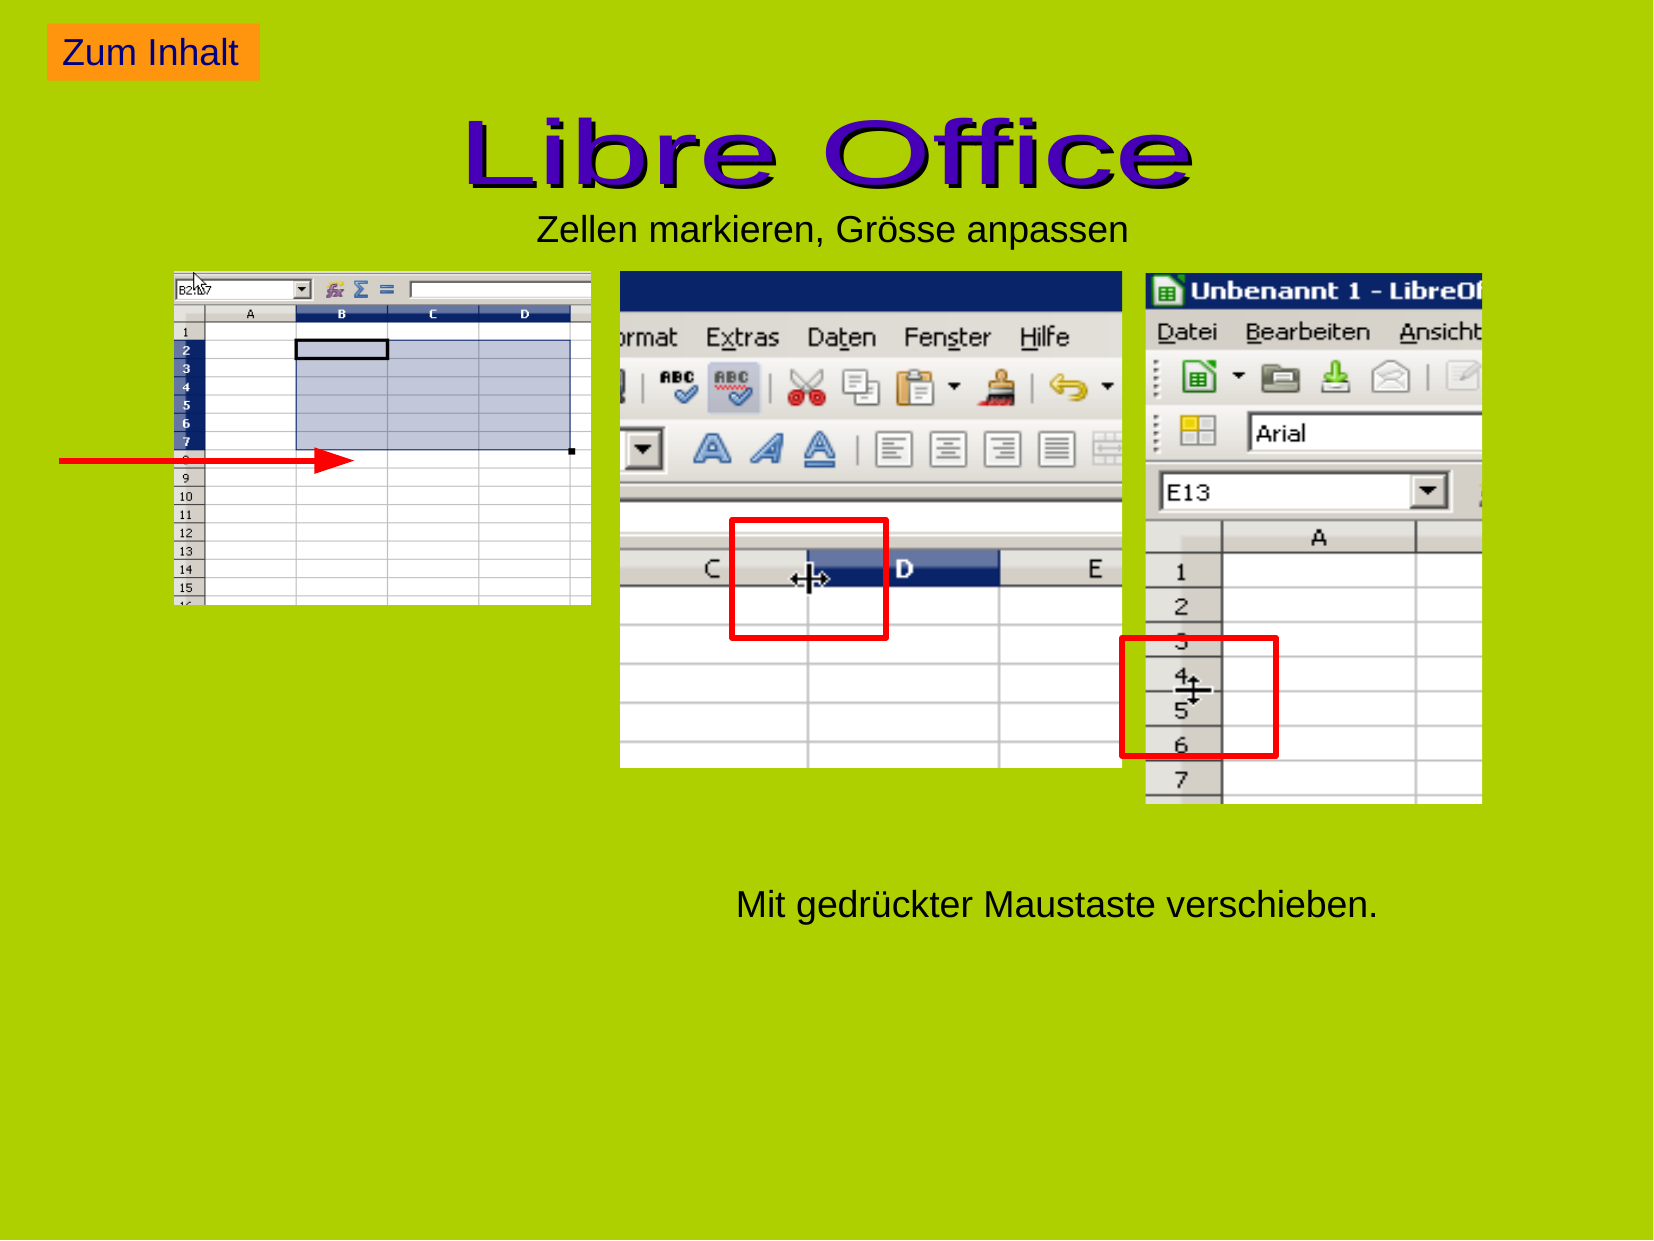

Zum Inhalt
# Libre Office
Zellen markieren, Grösse anpassen
Mit gedrückter Maustaste verschieben.